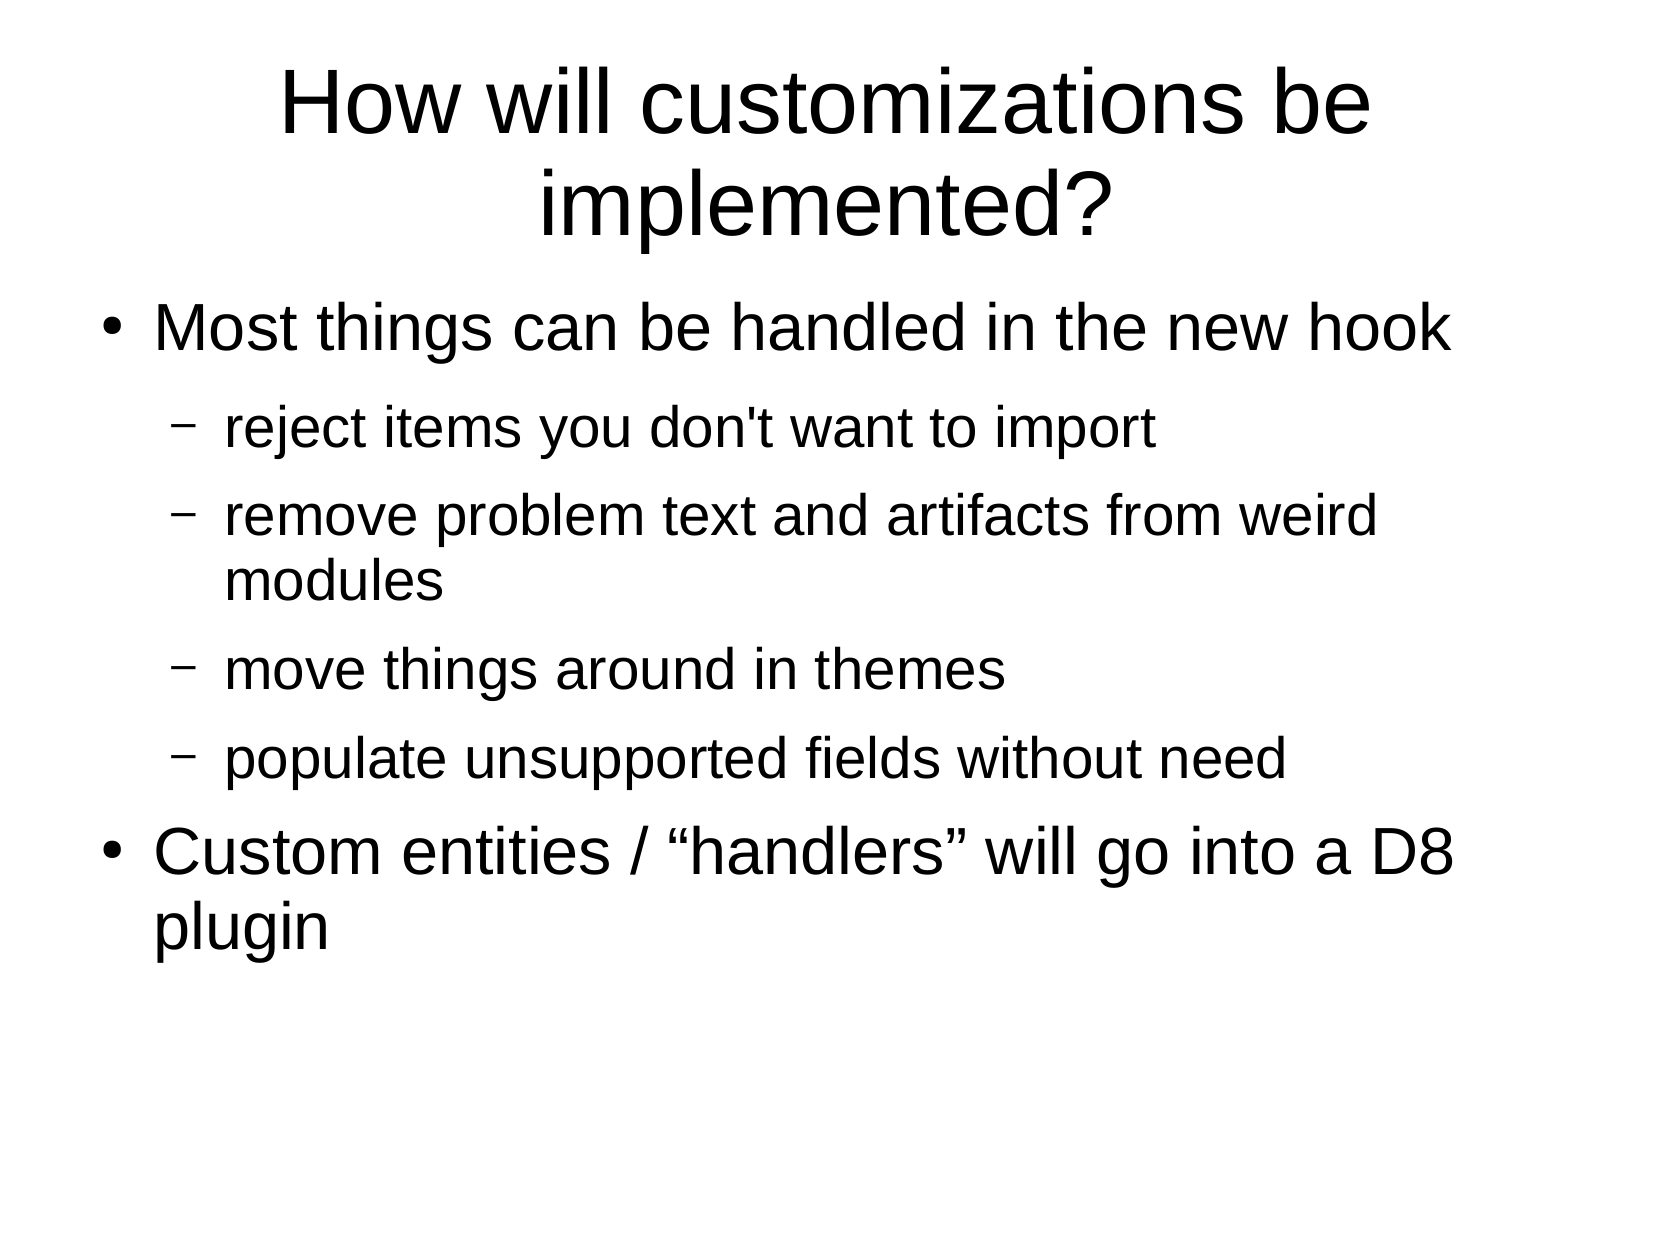

# How will customizations be implemented?
Most things can be handled in the new hook
reject items you don't want to import
remove problem text and artifacts from weird modules
move things around in themes
populate unsupported fields without need
Custom entities / “handlers” will go into a D8 plugin